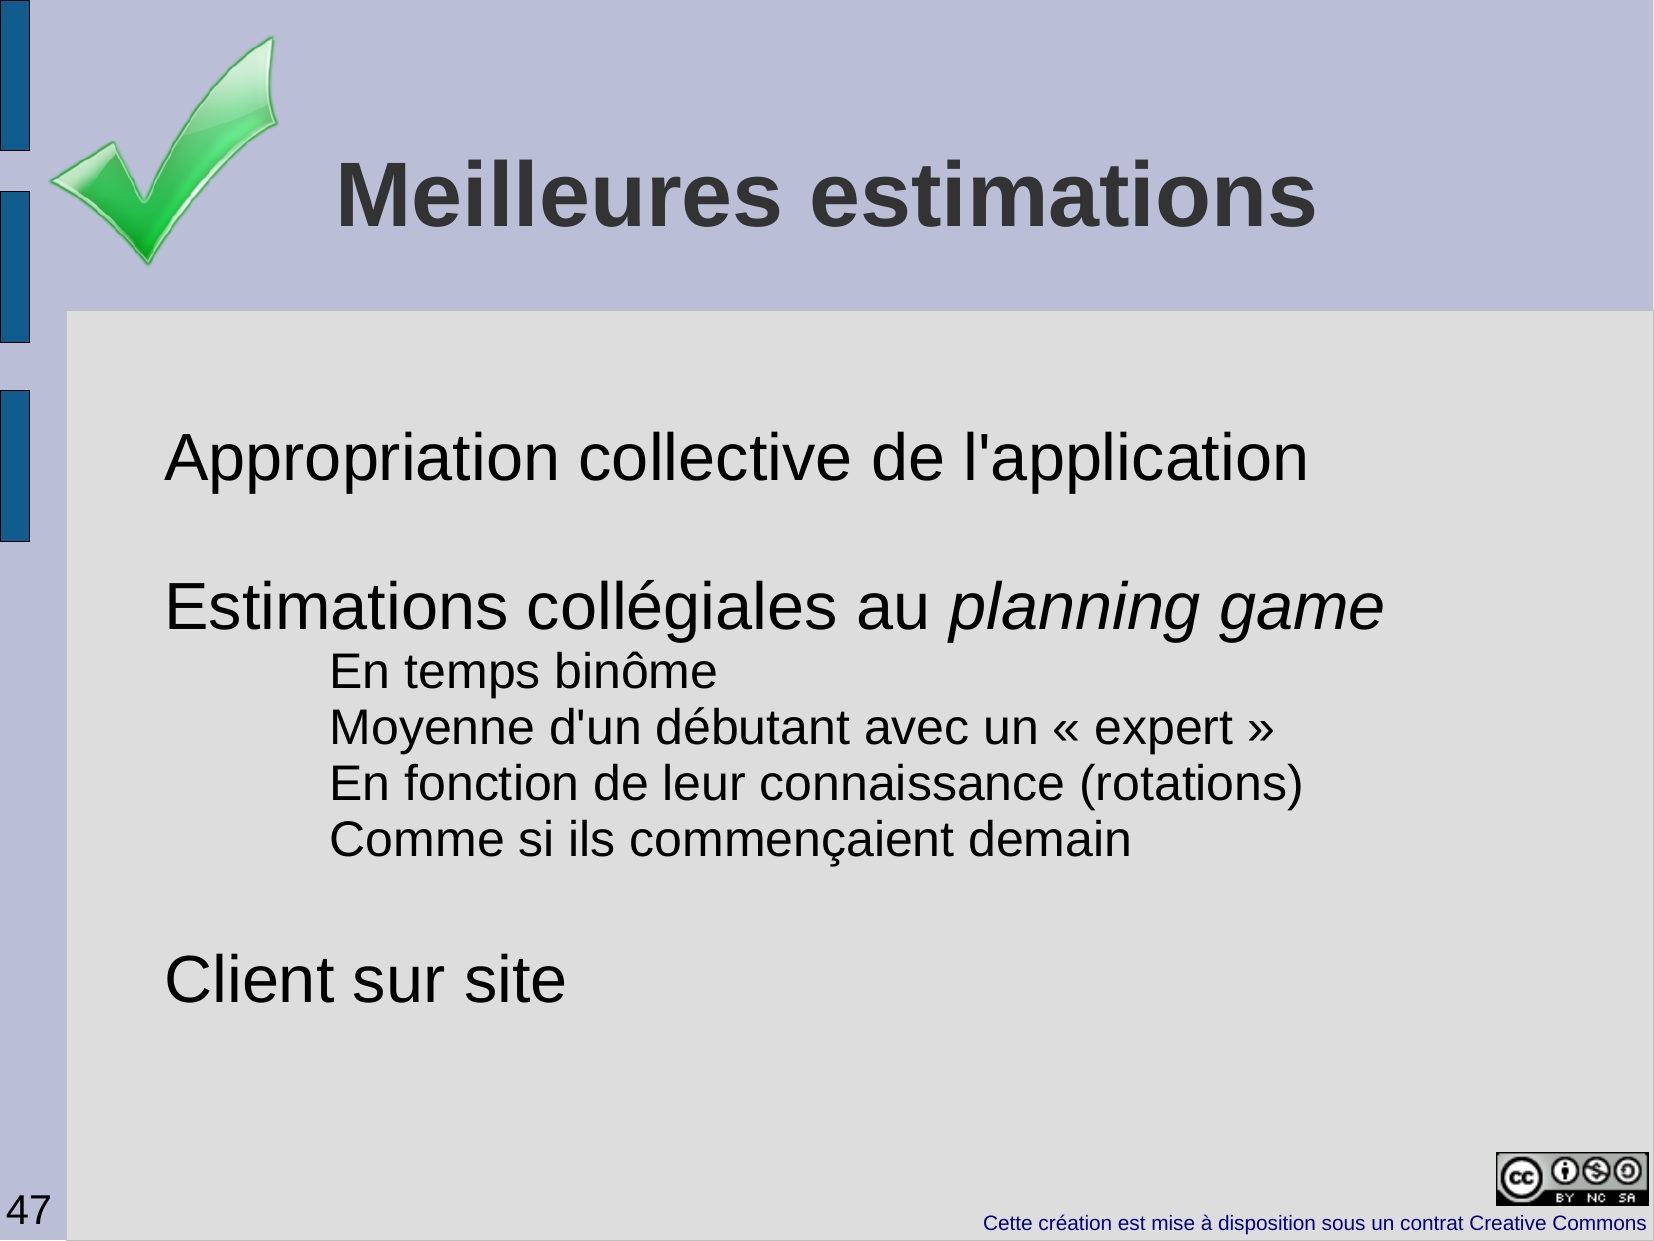

# Meilleures estimations
Appropriation collective de l'application
Estimations collégiales au planning game
En temps binôme
Moyenne d'un débutant avec un « expert »
En fonction de leur connaissance (rotations)
Comme si ils commençaient demain
Client sur site